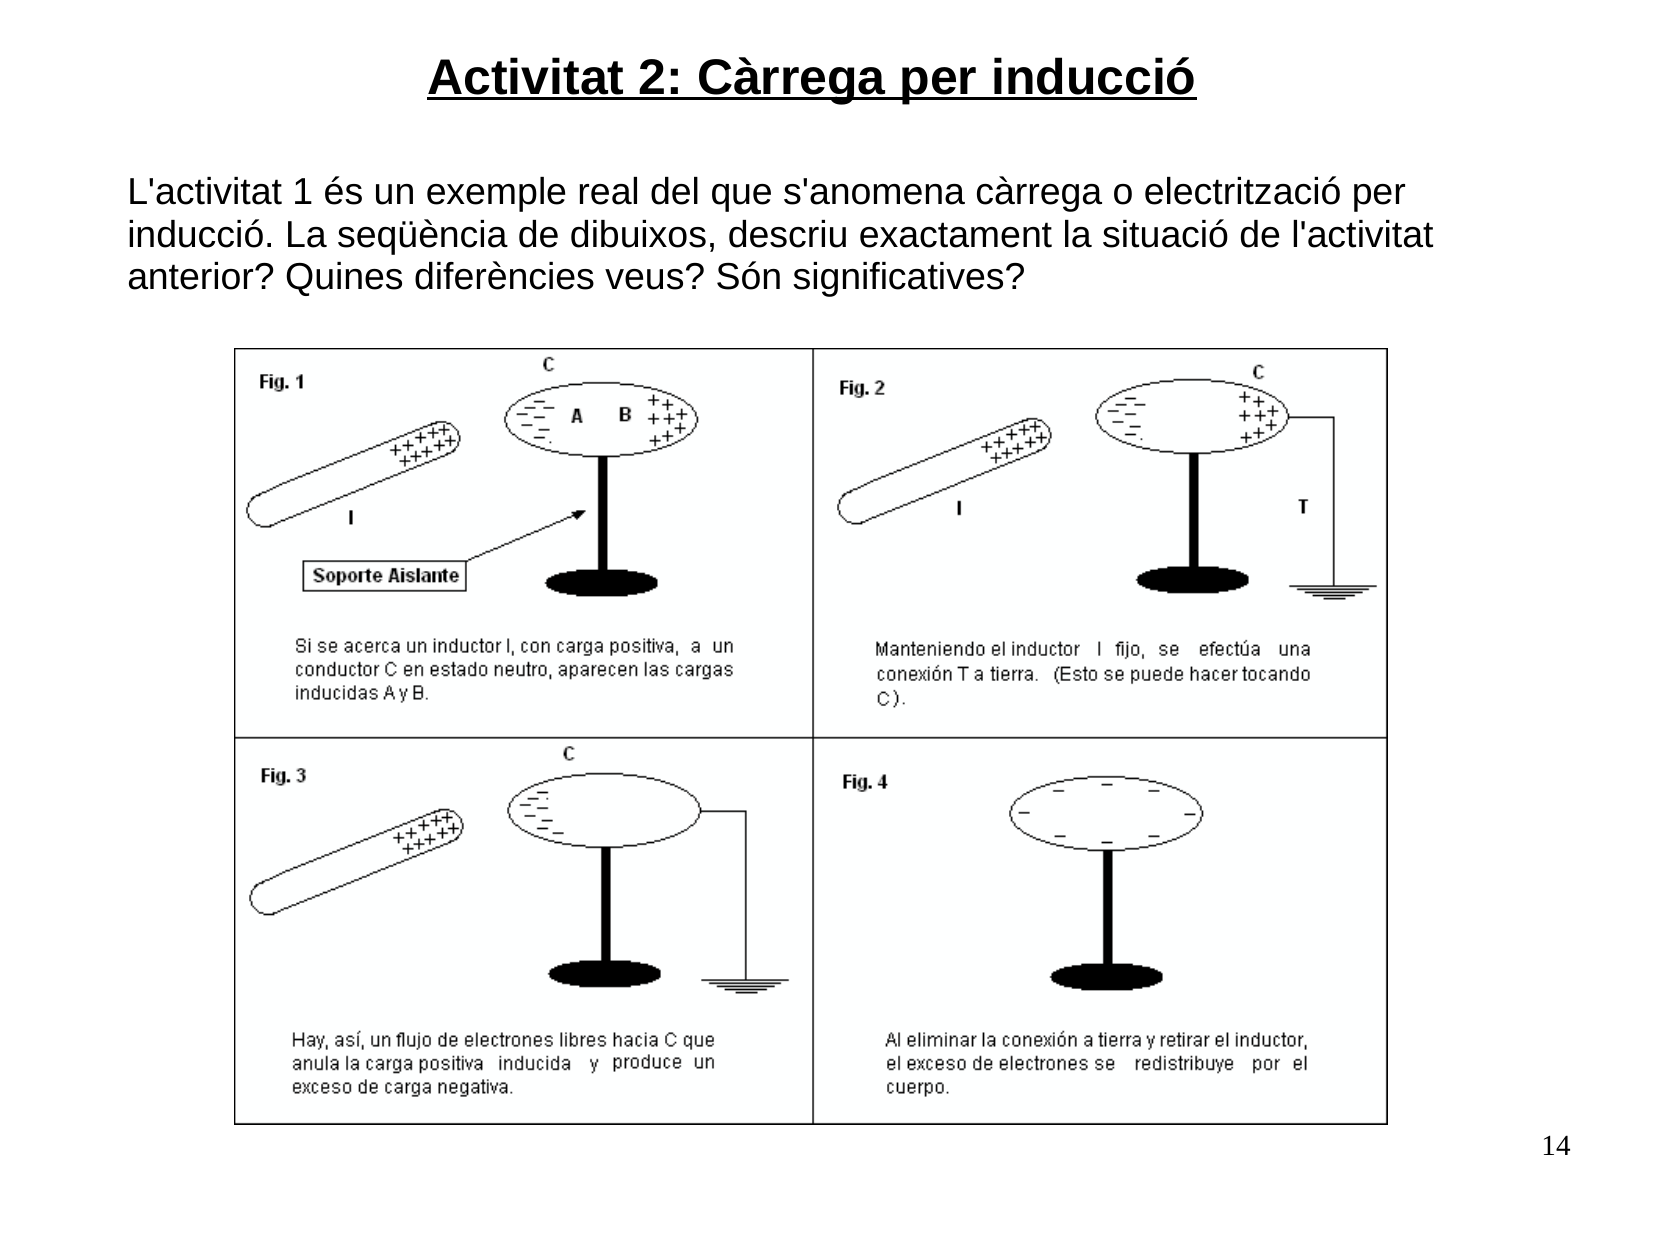

Activitat 2: Càrrega per inducció
L'activitat 1 és un exemple real del que s'anomena càrrega o electrització per inducció. La seqüència de dibuixos, descriu exactament la situació de l'activitat anterior? Quines diferències veus? Són significatives?
14